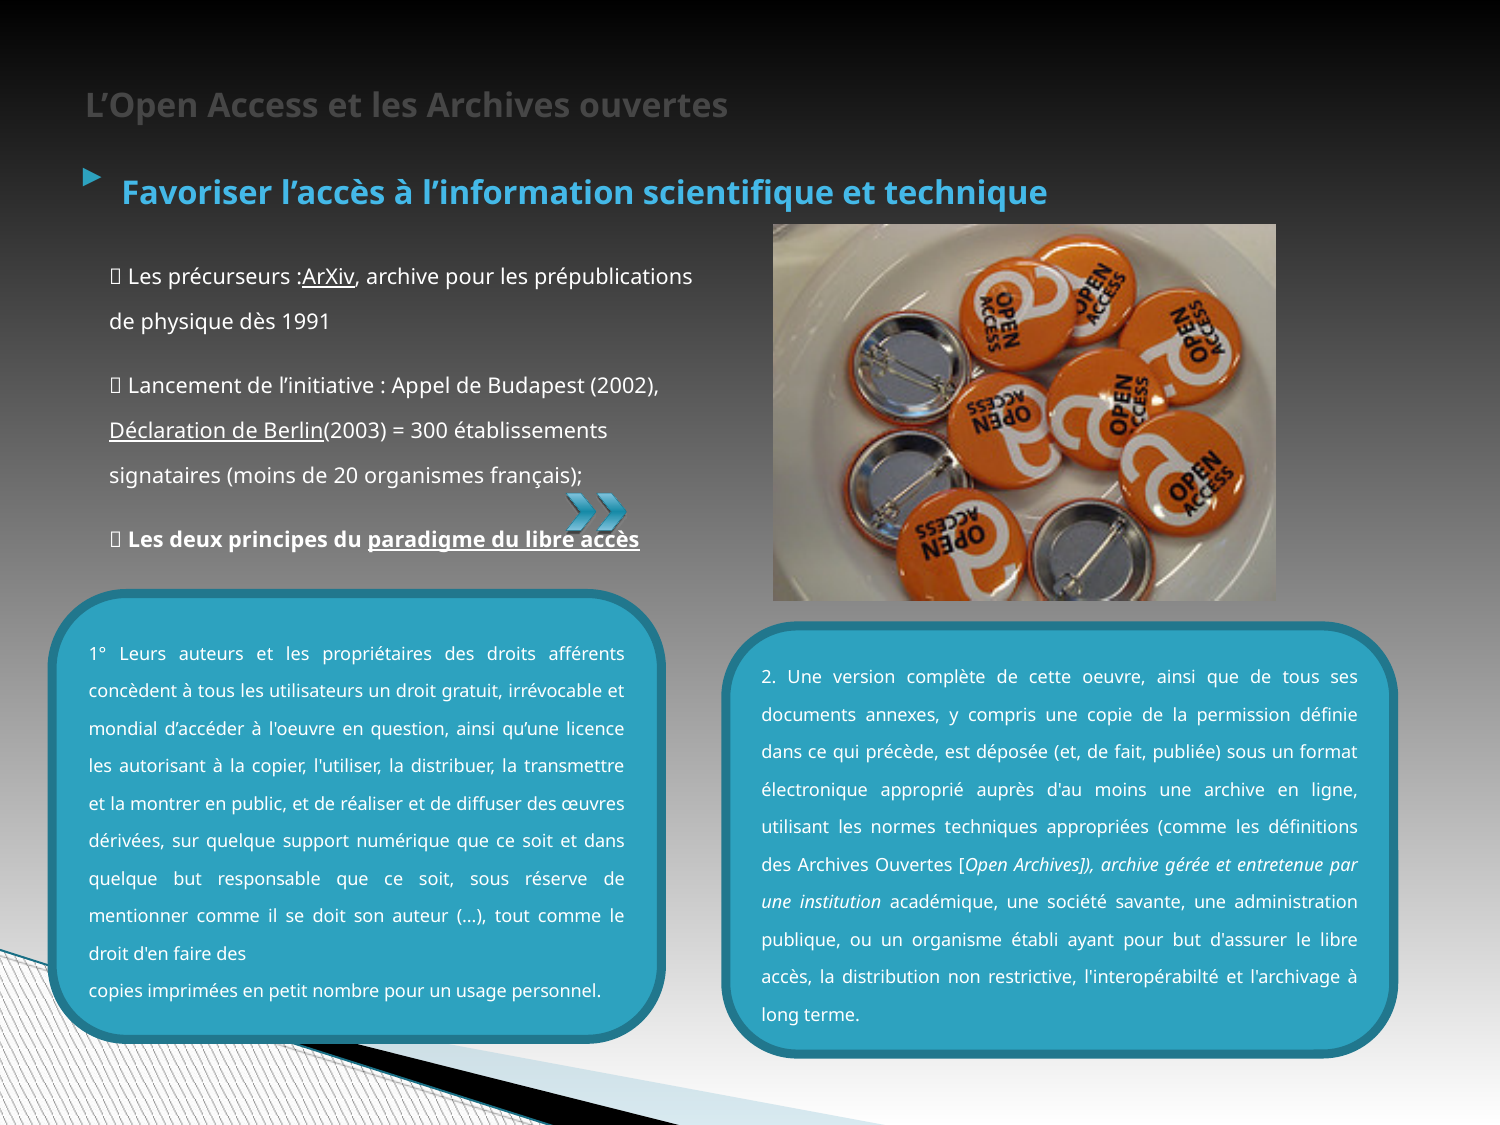

# L’Open Access et les Archives ouvertes
Favoriser l’accès à l’information scientifique et technique
 Les précurseurs :ArXiv, archive pour les prépublications de physique dès 1991
 Lancement de l’initiative : Appel de Budapest (2002),Déclaration de Berlin(2003) = 300 établissements signataires (moins de 20 organismes français);
 Les deux principes du paradigme du libre accès
1° Leurs auteurs et les propriétaires des droits afférents concèdent à tous les utilisateurs un droit gratuit, irrévocable et mondial d’accéder à l'oeuvre en question, ainsi qu’une licence les autorisant à la copier, l'utiliser, la distribuer, la transmettre et la montrer en public, et de réaliser et de diffuser des œuvres dérivées, sur quelque support numérique que ce soit et dans quelque but responsable que ce soit, sous réserve de mentionner comme il se doit son auteur (…), tout comme le droit d'en faire des
copies imprimées en petit nombre pour un usage personnel.
2. Une version complète de cette oeuvre, ainsi que de tous ses documents annexes, y compris une copie de la permission définie dans ce qui précède, est déposée (et, de fait, publiée) sous un format électronique approprié auprès d'au moins une archive en ligne, utilisant les normes techniques appropriées (comme les définitions des Archives Ouvertes [Open Archives]), archive gérée et entretenue par une institution académique, une société savante, une administration publique, ou un organisme établi ayant pour but d'assurer le libre accès, la distribution non restrictive, l'interopérabilté et l'archivage à long terme.